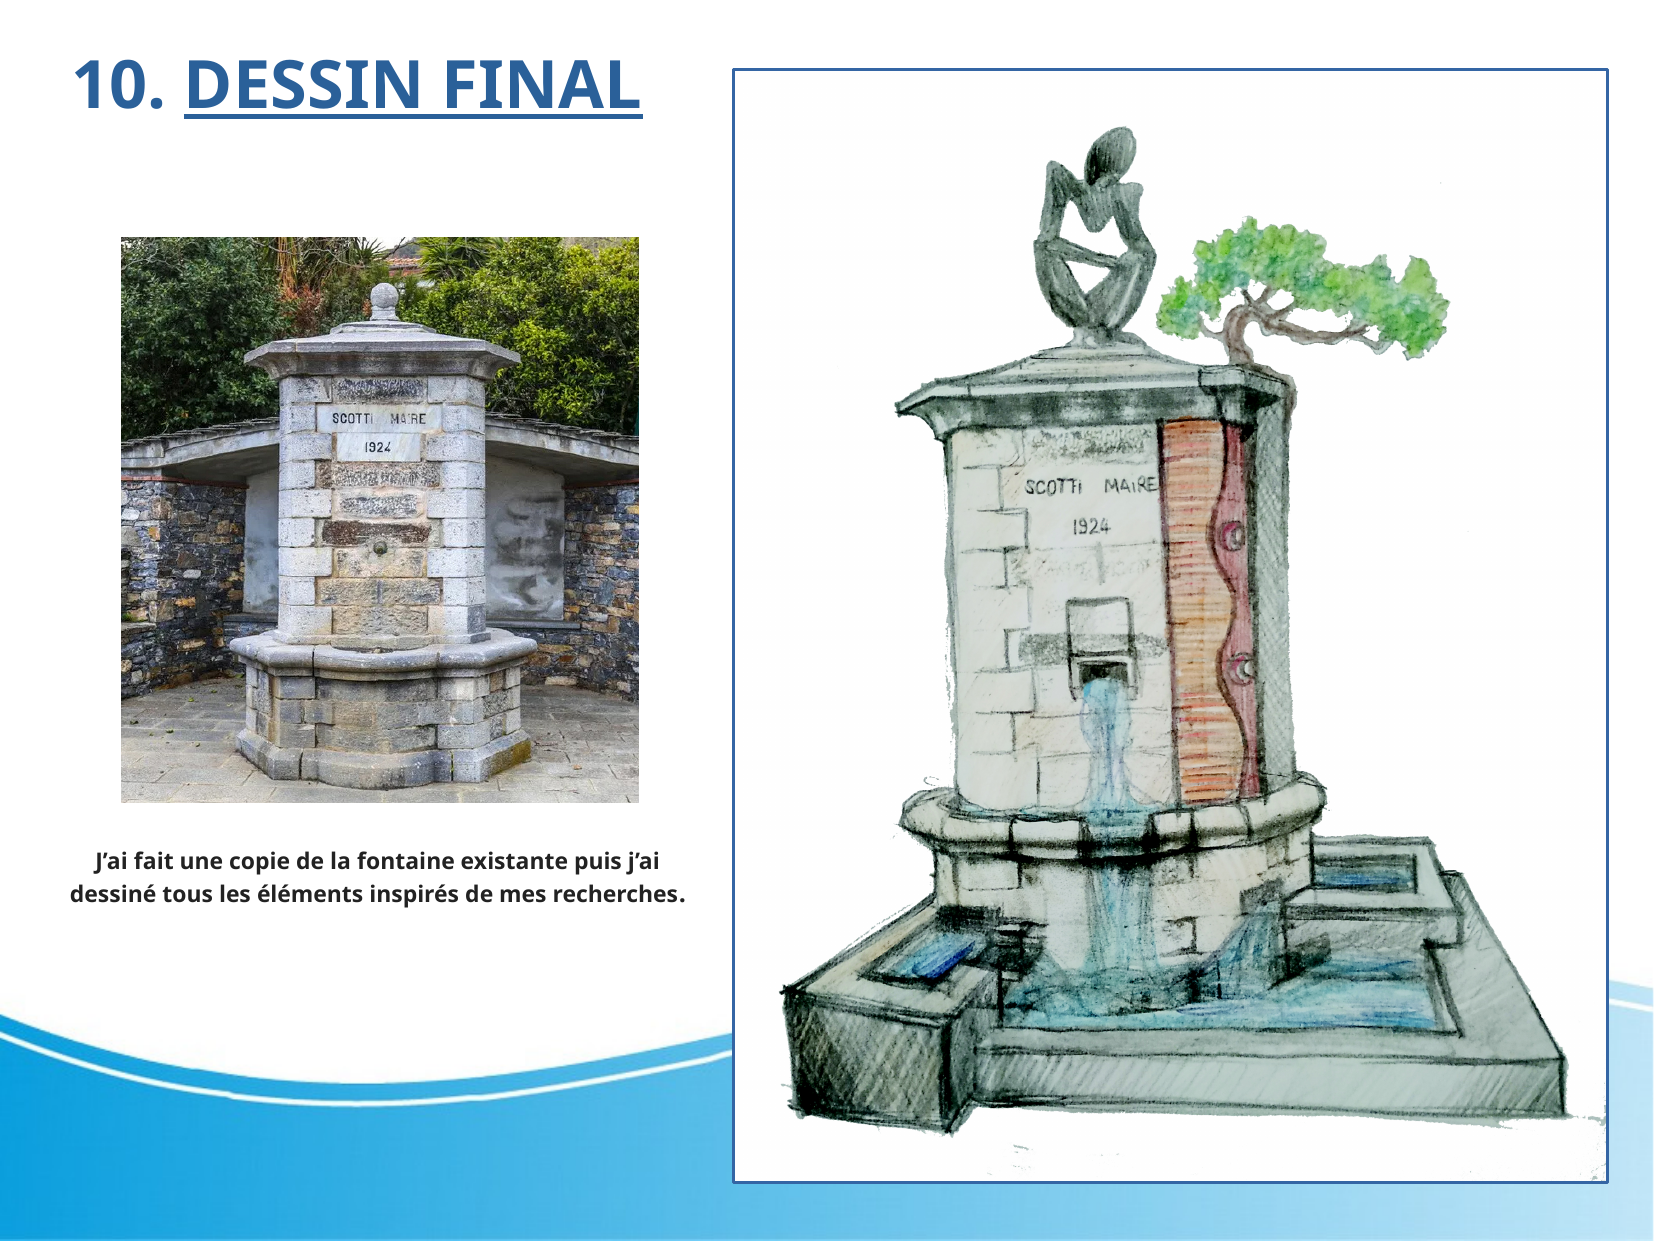

# 10. DESSIN FINAL
J’ai fait une copie de la fontaine existante puis j’ai dessiné tous les éléments inspirés de mes recherches.